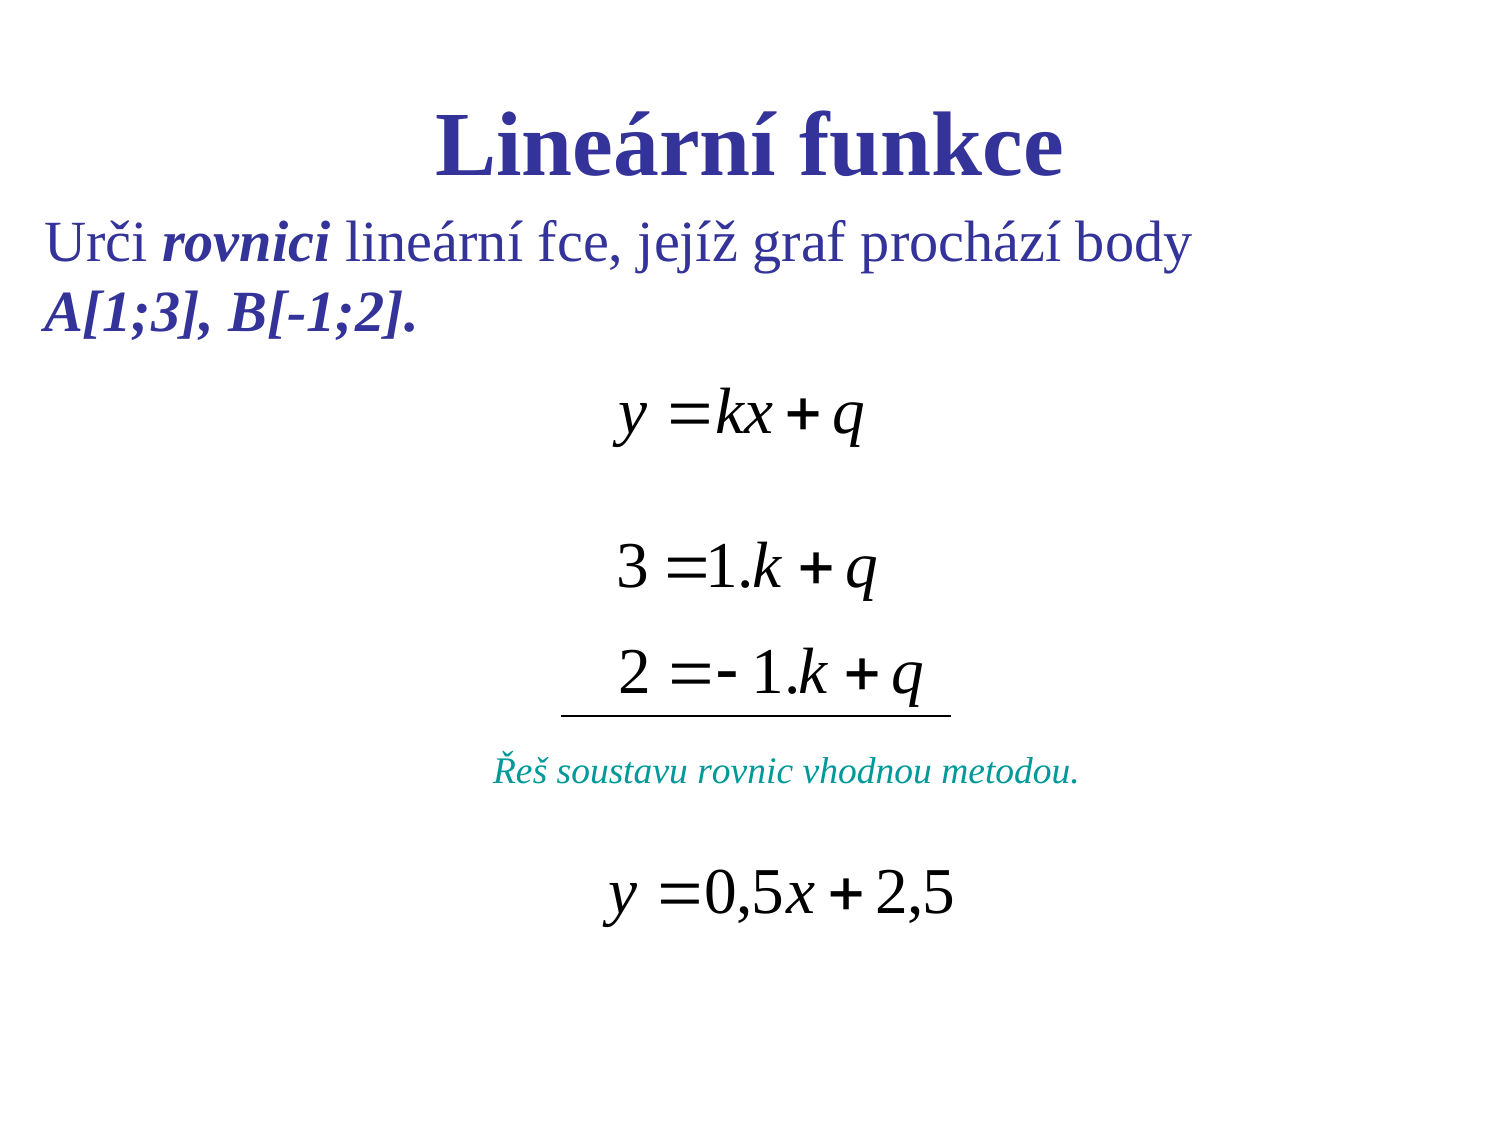

Lineární funkce
Urči rovnici lineární fce, jejíž graf prochází body
A[1;3], B[-1;2].
Řeš soustavu rovnic vhodnou metodou.